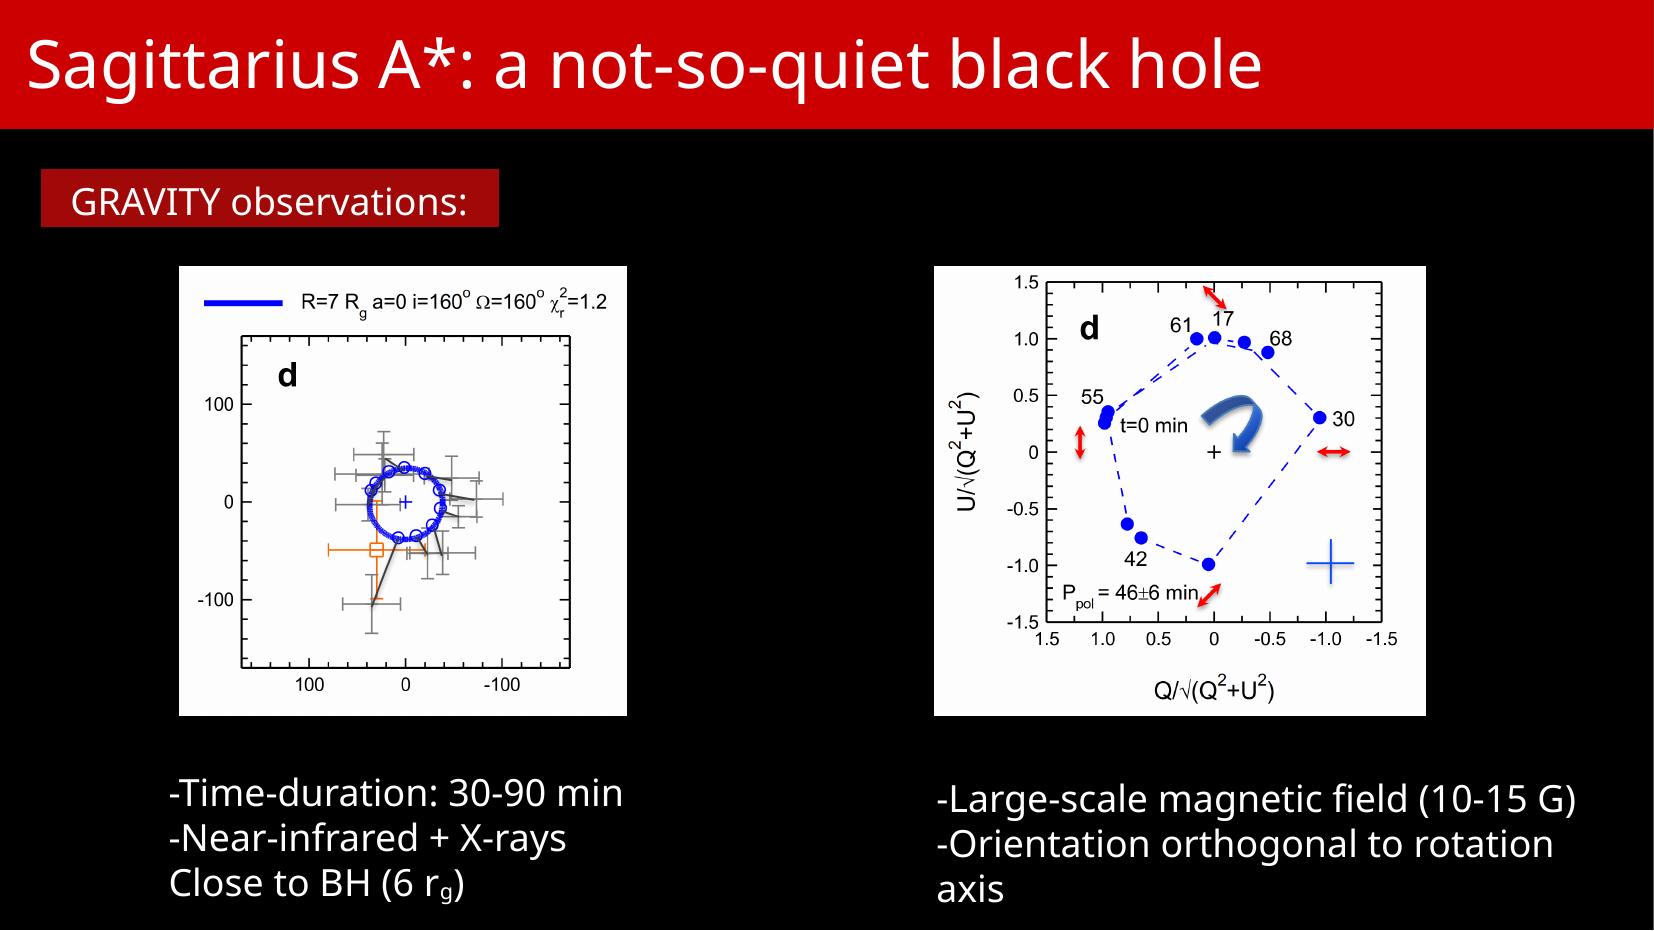

# Sagittarius A*: a not-so-quiet black hole
GRAVITY observations:
-Time-duration: 30-90 min
-Near-infrared + X-rays
Close to BH (6 rg)
-Large-scale magnetic field (10-15 G)
-Orientation orthogonal to rotation axis